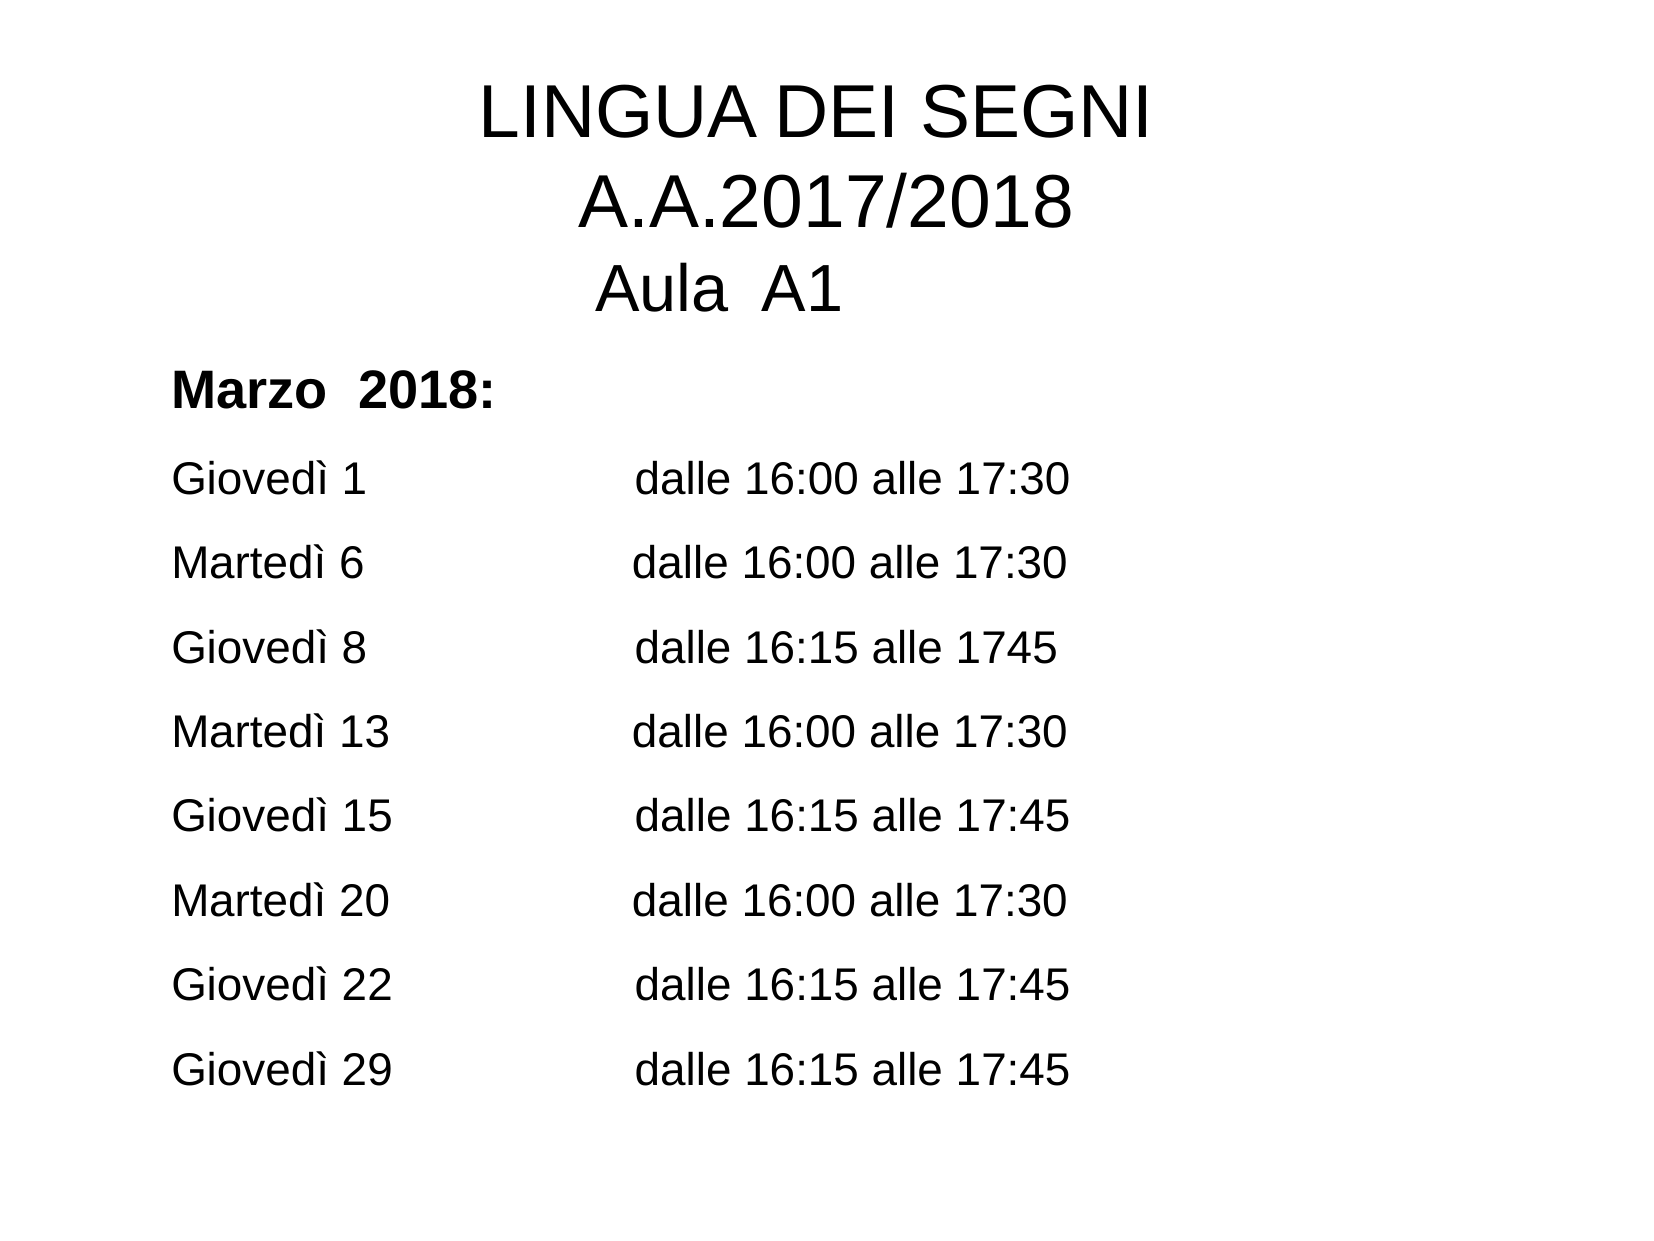

# LINGUA DEI SEGNI A.A.2017/2018
Aula A1
Marzo 2018:
Giovedì 1 dalle 16:00 alle 17:30
Martedì 6 dalle 16:00 alle 17:30
Giovedì 8 dalle 16:15 alle 1745
Martedì 13 dalle 16:00 alle 17:30
Giovedì 15 dalle 16:15 alle 17:45
Martedì 20 dalle 16:00 alle 17:30
Giovedì 22 dalle 16:15 alle 17:45
Giovedì 29 dalle 16:15 alle 17:45